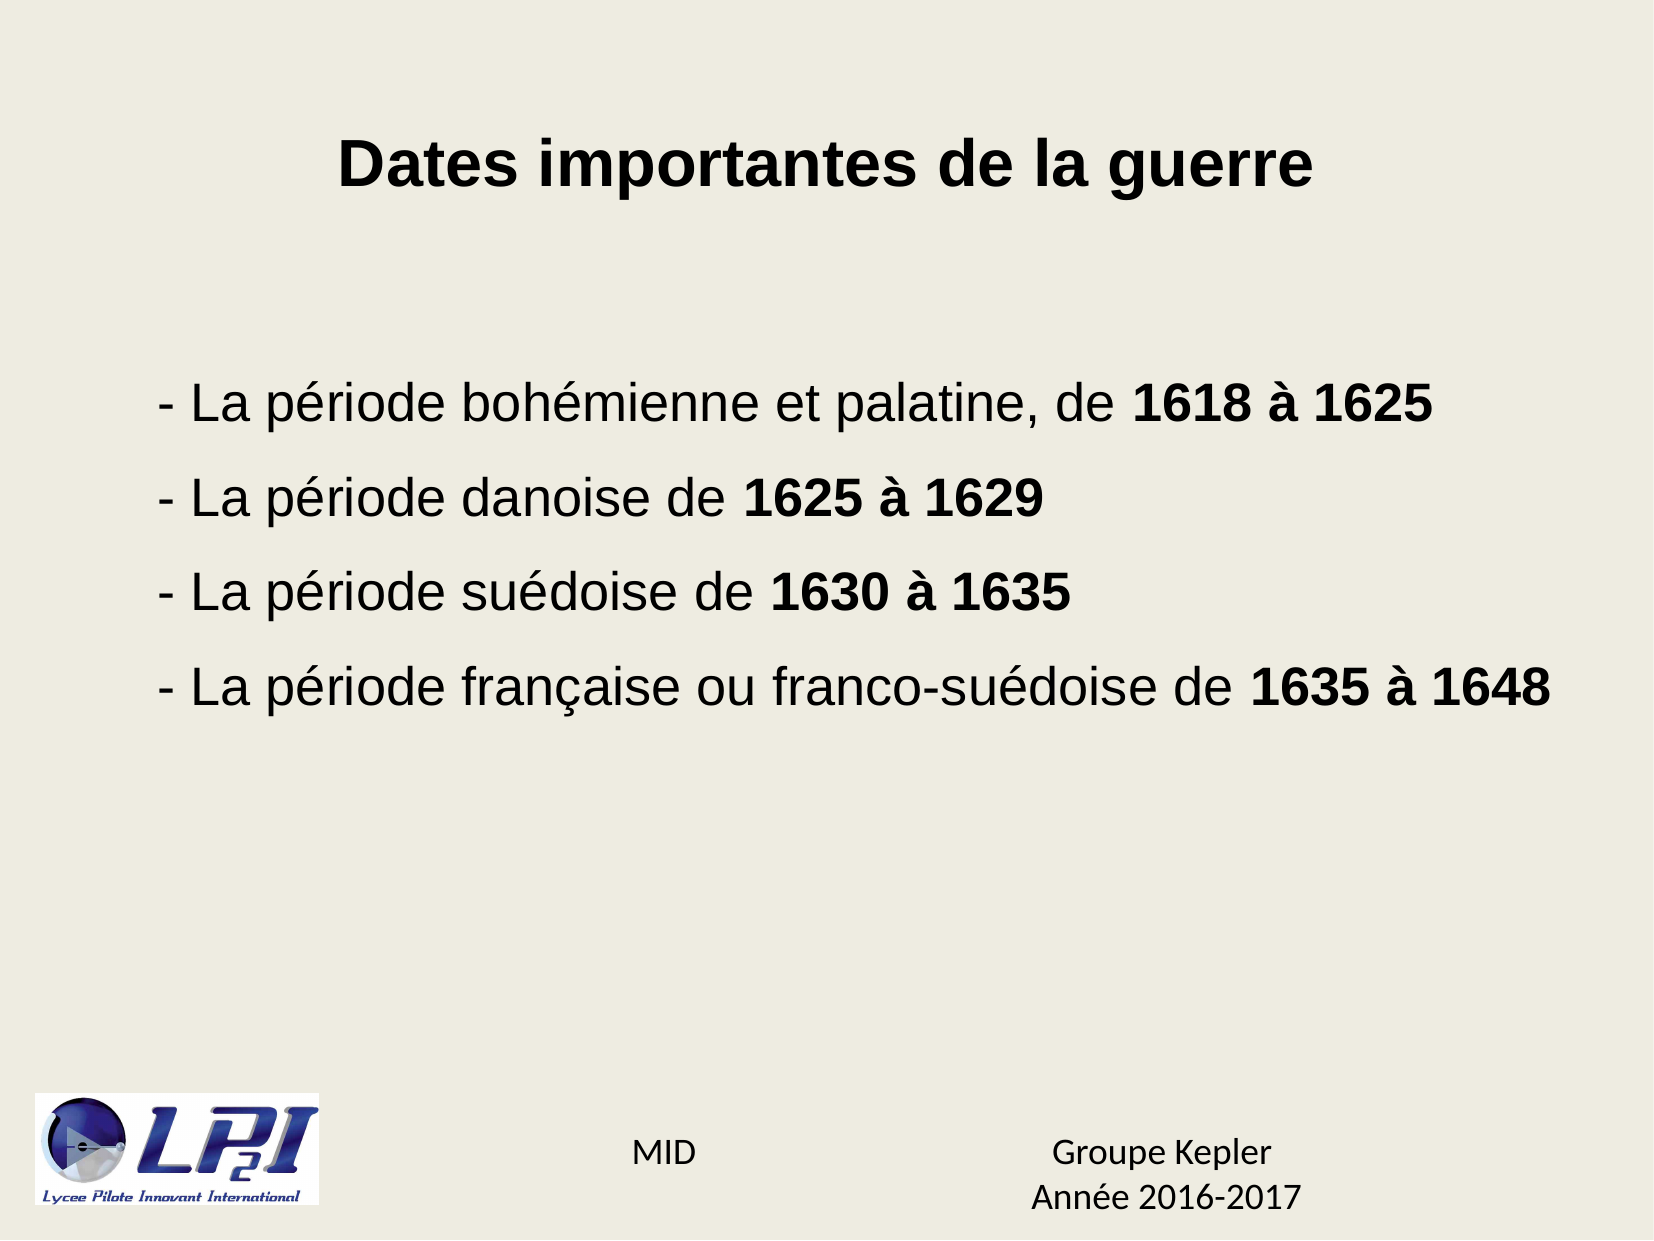

# Dates importantes de la guerre
 - La période bohémienne et palatine, de 1618 à 1625
 - La période danoise de 1625 à 1629
 - La période suédoise de 1630 à 1635
 - La période française ou franco-suédoise de 1635 à 1648
 MID Groupe Kepler
 Année 2016-2017